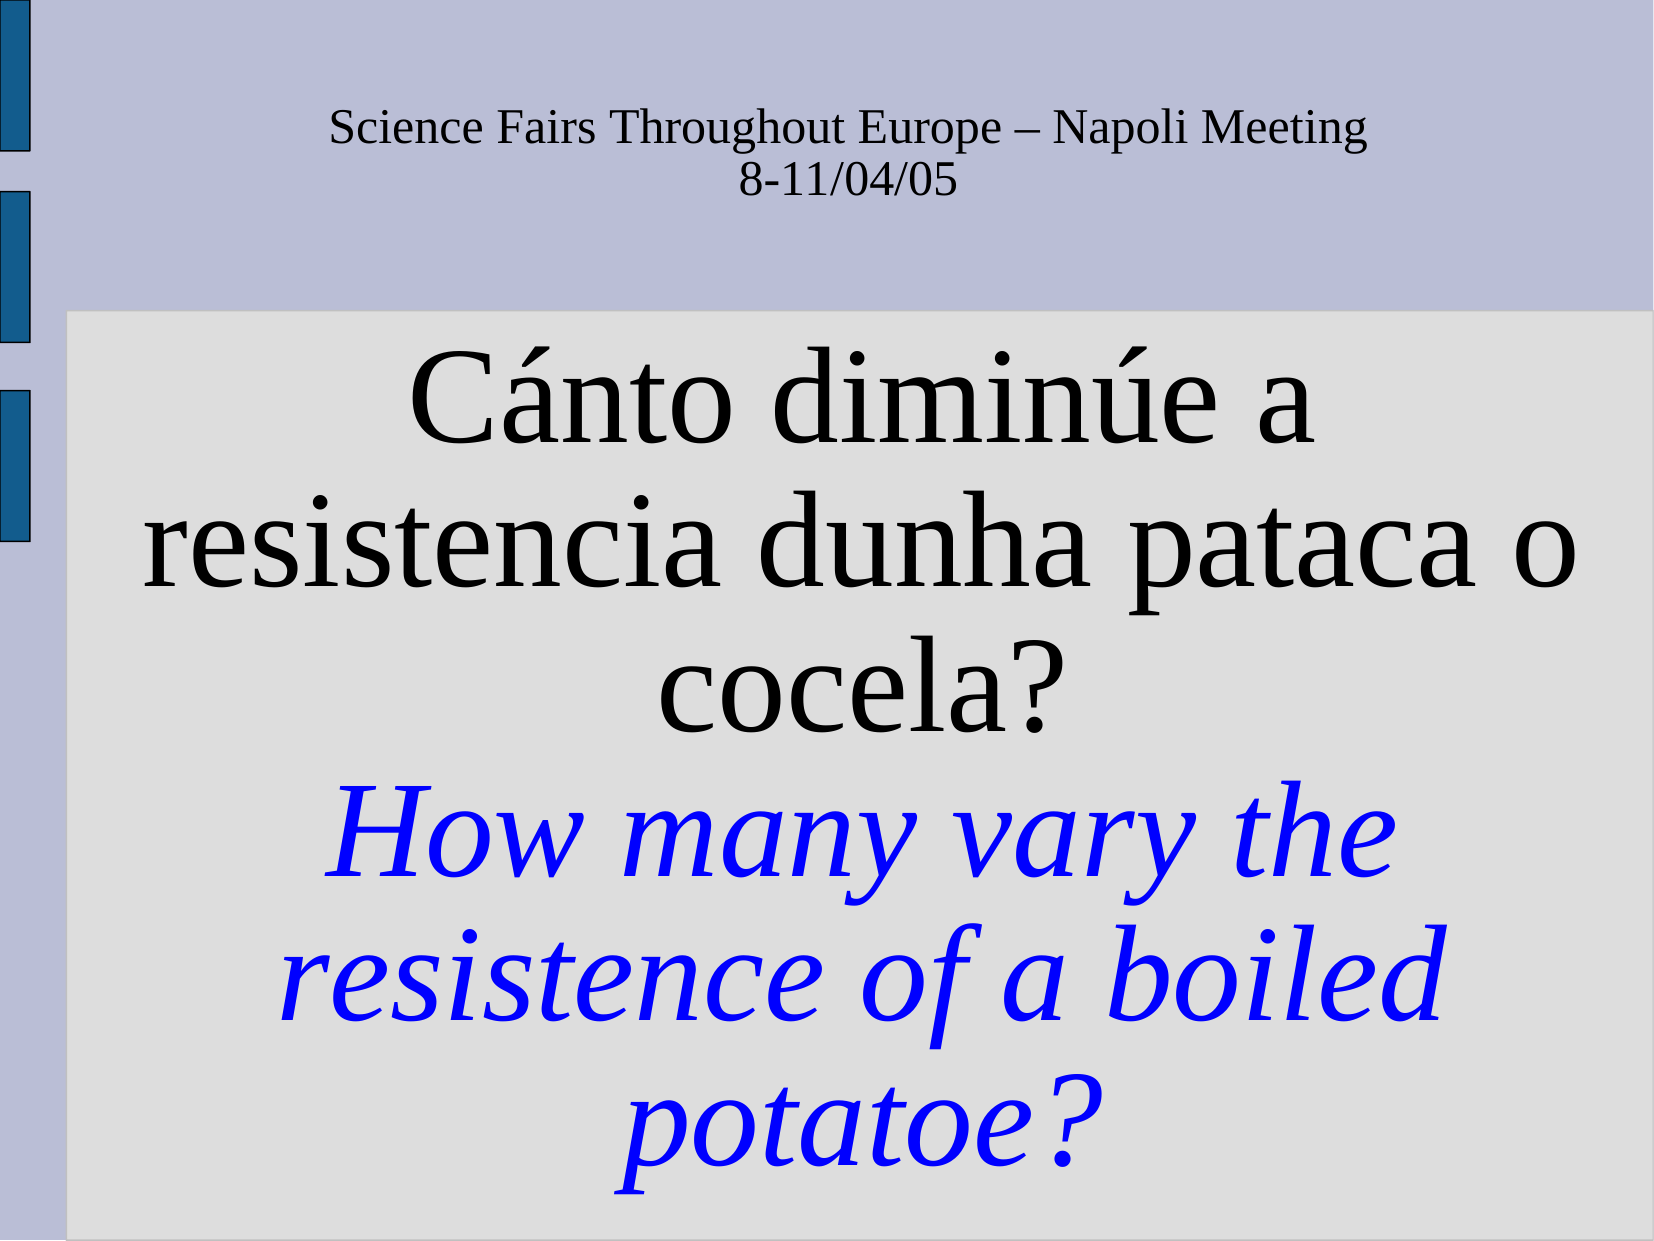

Science Fairs Throughout Europe – Napoli Meeting
8-11/04/05
Cánto diminúe a resistencia dunha pataca o cocela?
How many vary the resistence of a boiled potatoe?